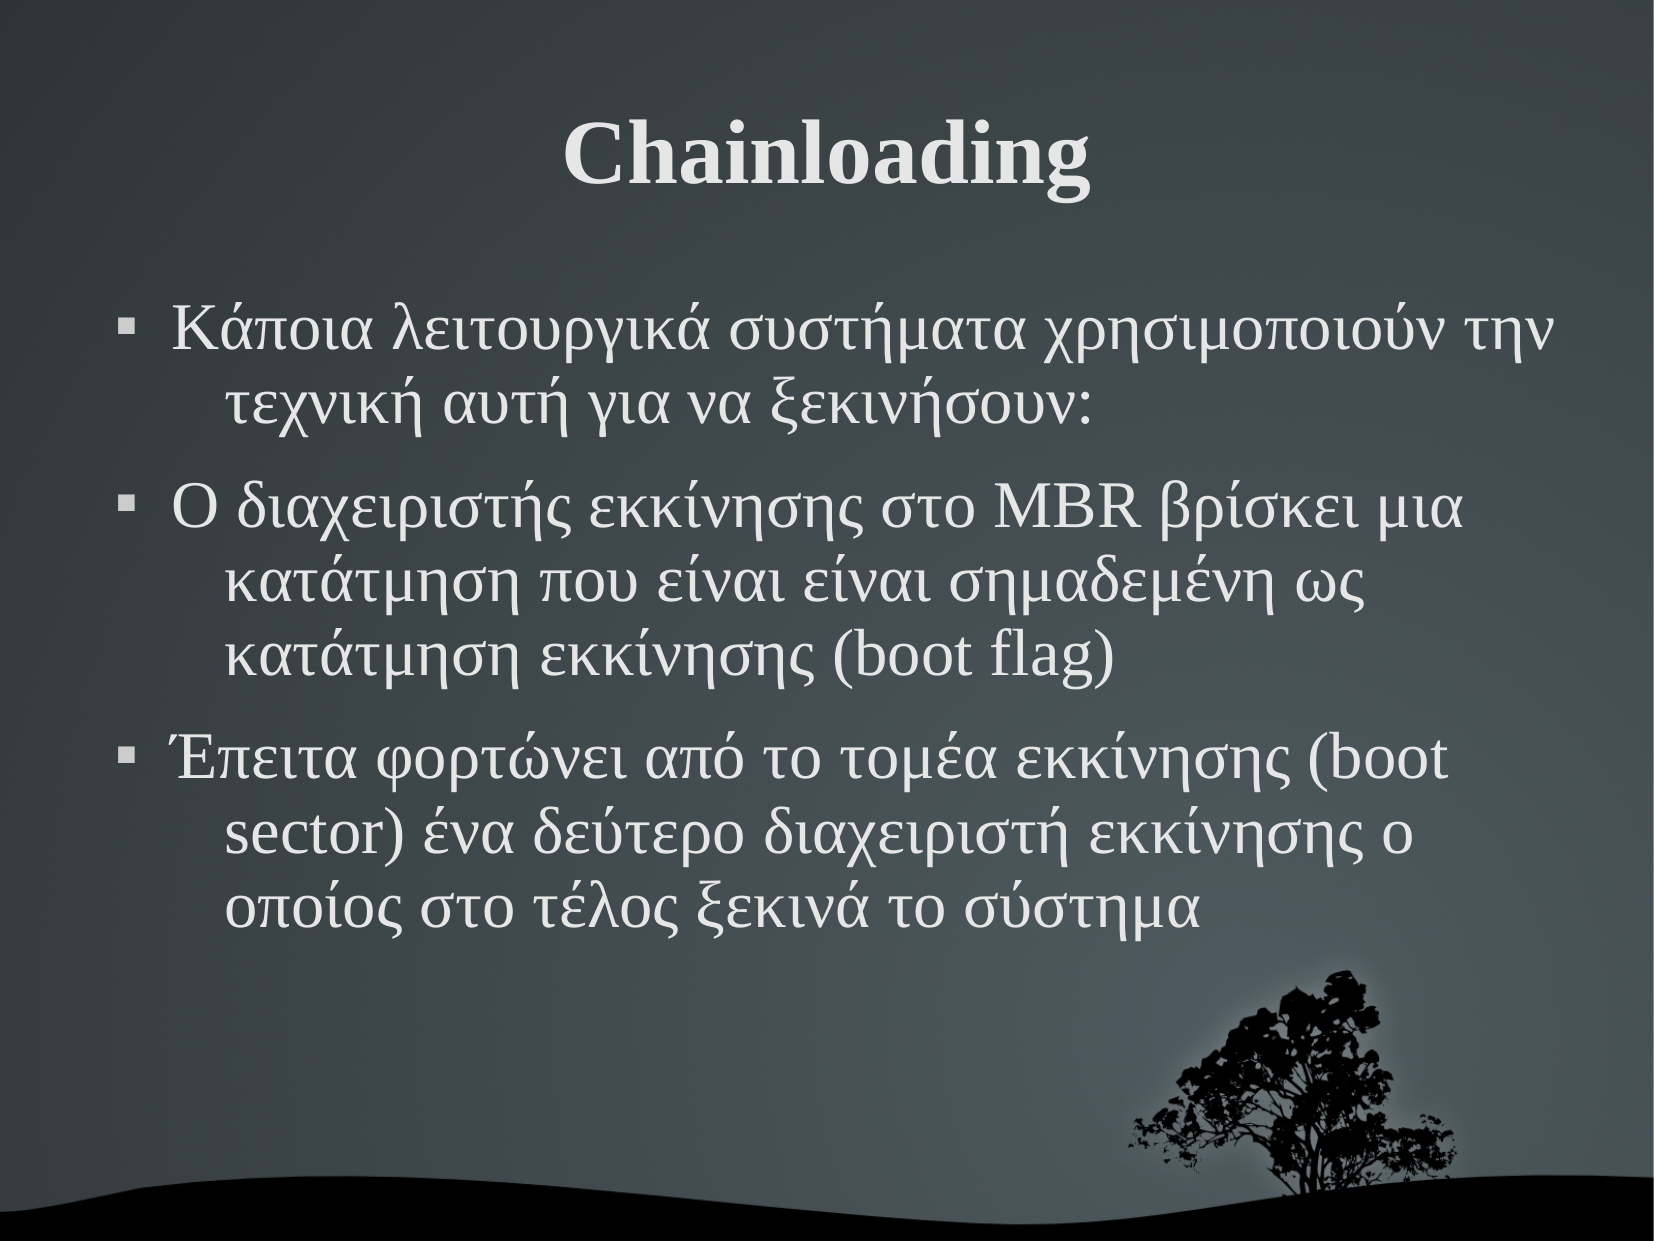

# Chainloading
Κάποια λειτουργικά συστήματα χρησιμοποιούν την τεχνική αυτή για να ξεκινήσουν:
Ο διαχειριστής εκκίνησης στο MBR βρίσκει μια κατάτμηση που είναι είναι σημαδεμένη ως κατάτμηση εκκίνησης (boot flag)
Έπειτα φορτώνει από το τομέα εκκίνησης (boot sector) ένα δεύτερο διαχειριστή εκκίνησης ο οποίος στο τέλος ξεκινά το σύστημα